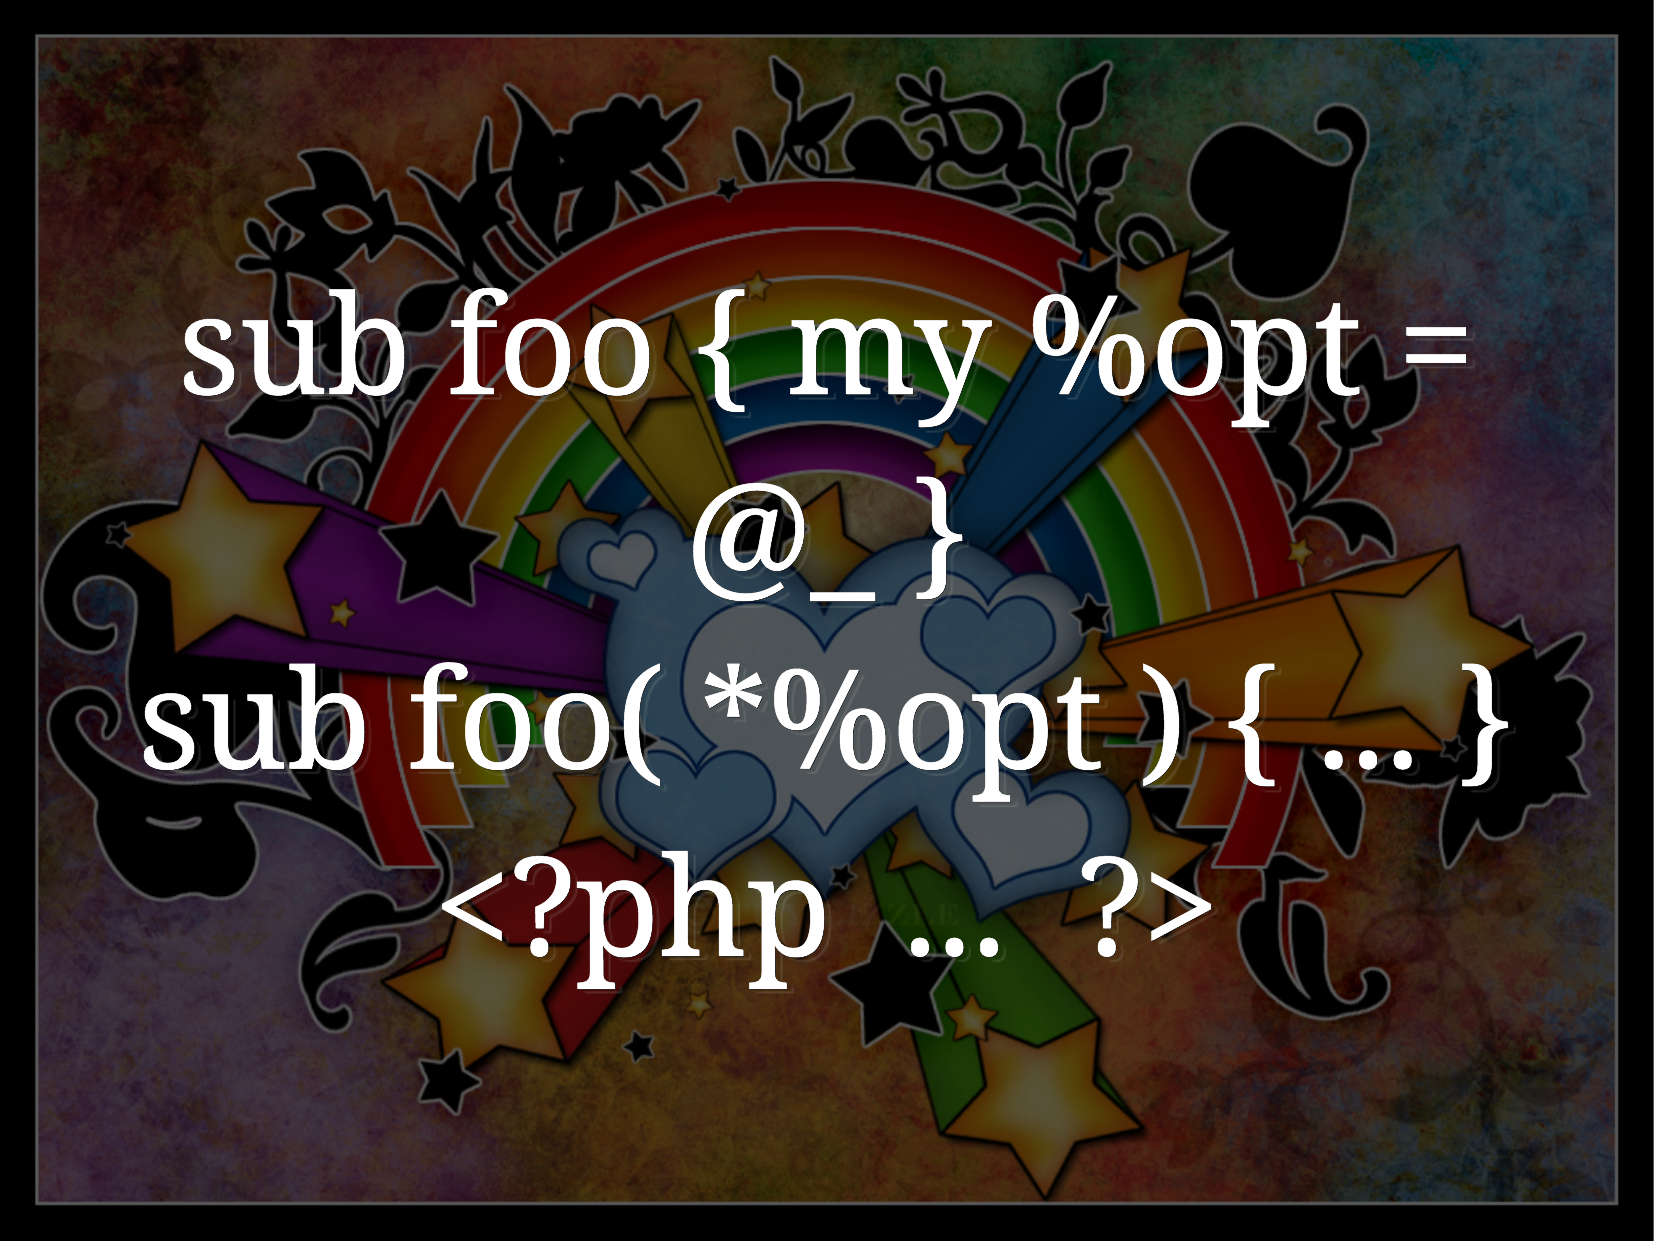

#
sub foo { my %opt = @_ }
sub foo( *%opt ) { ... }
<?php ... ?>